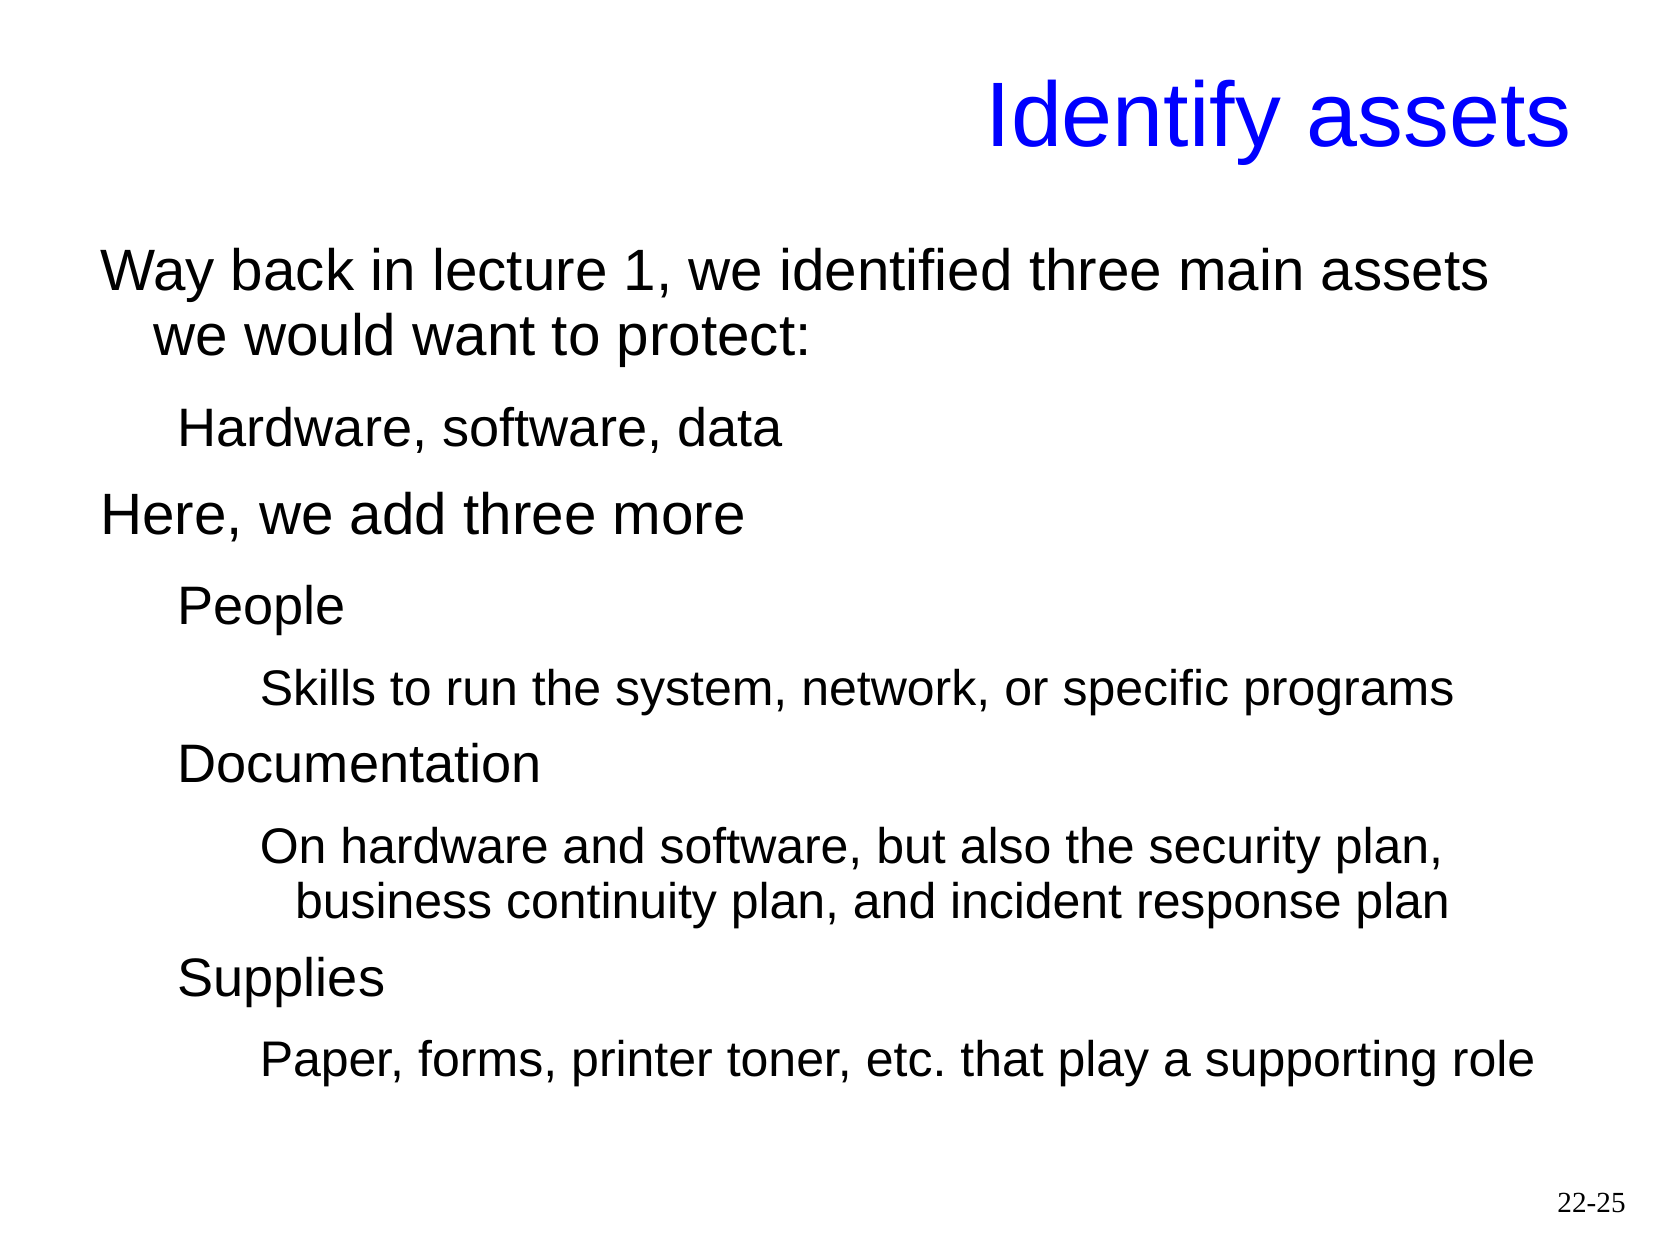

# Identify assets
Way back in lecture 1, we identified three main assets we would want to protect:
Hardware, software, data
Here, we add three more
People
Skills to run the system, network, or specific programs
Documentation
On hardware and software, but also the security plan, business continuity plan, and incident response plan
Supplies
Paper, forms, printer toner, etc. that play a supporting role